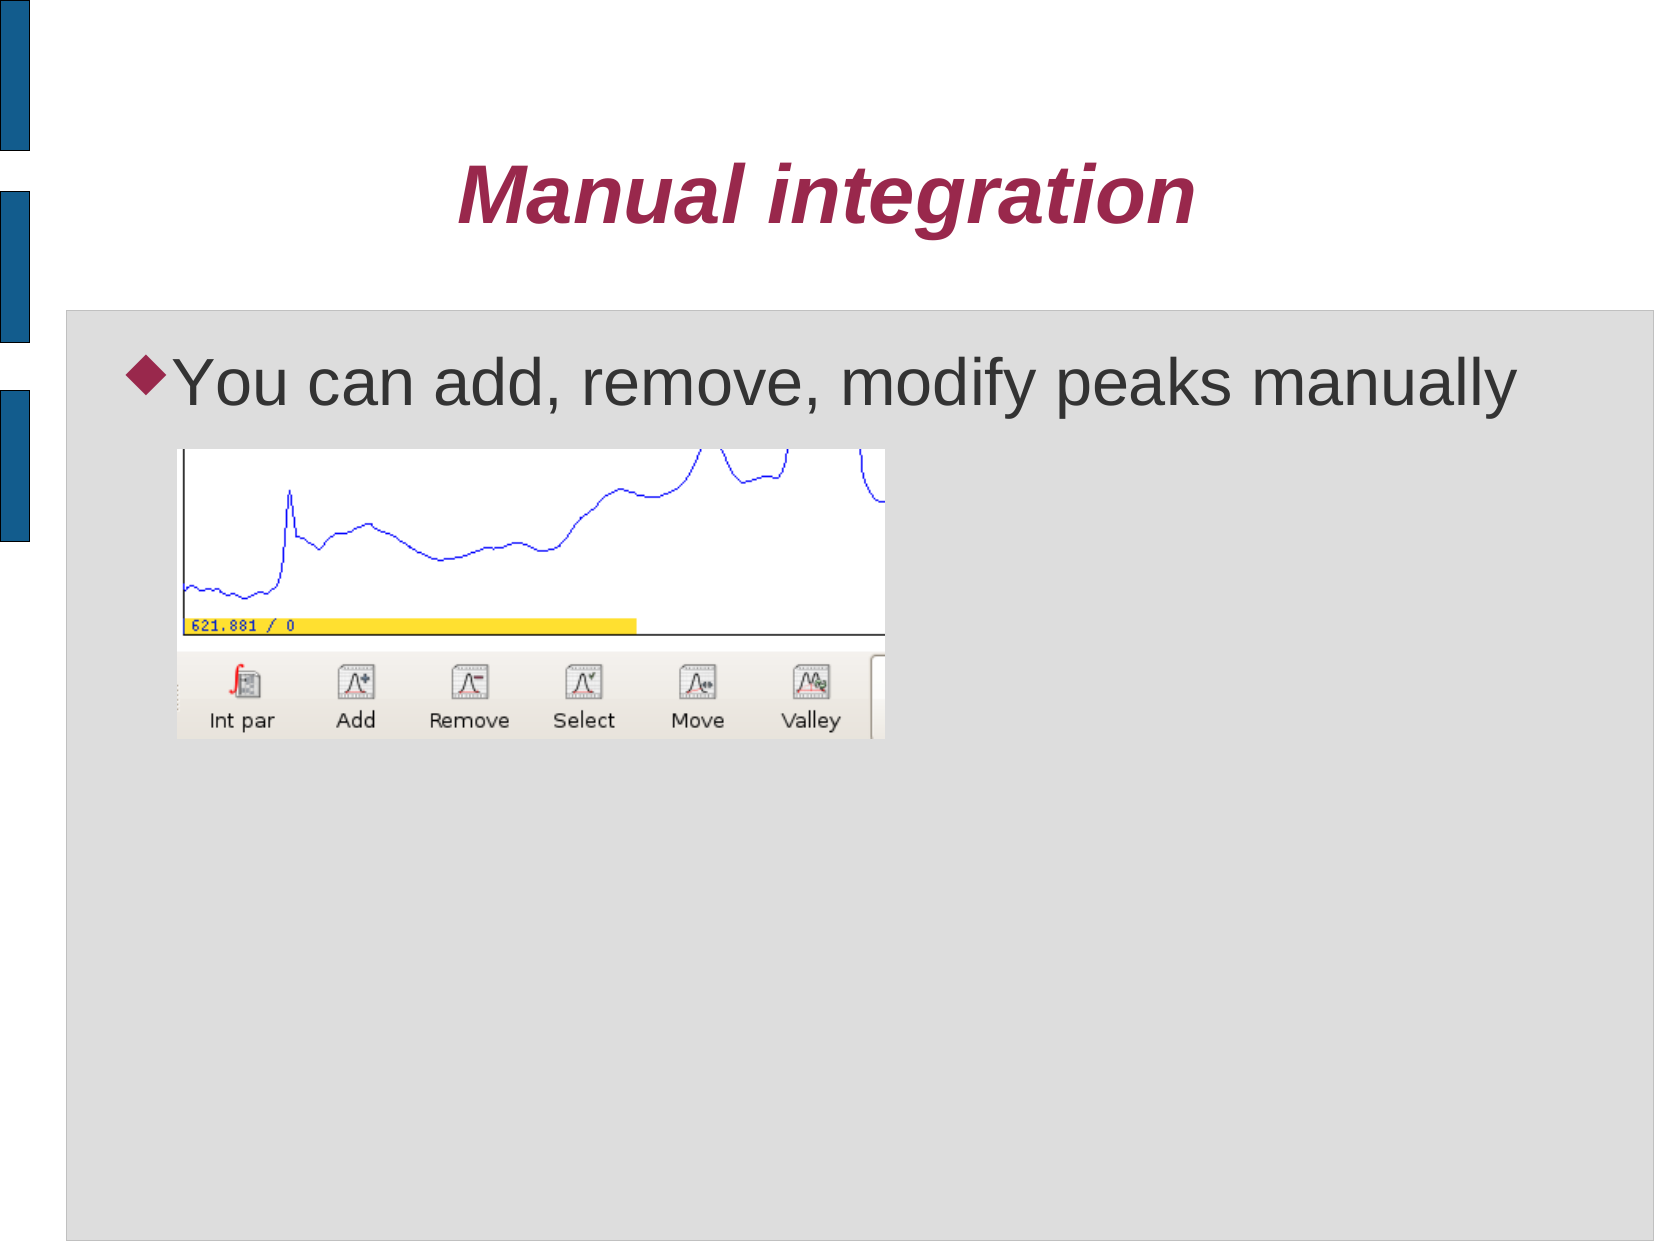

# Manual integration
You can add, remove, modify peaks manually